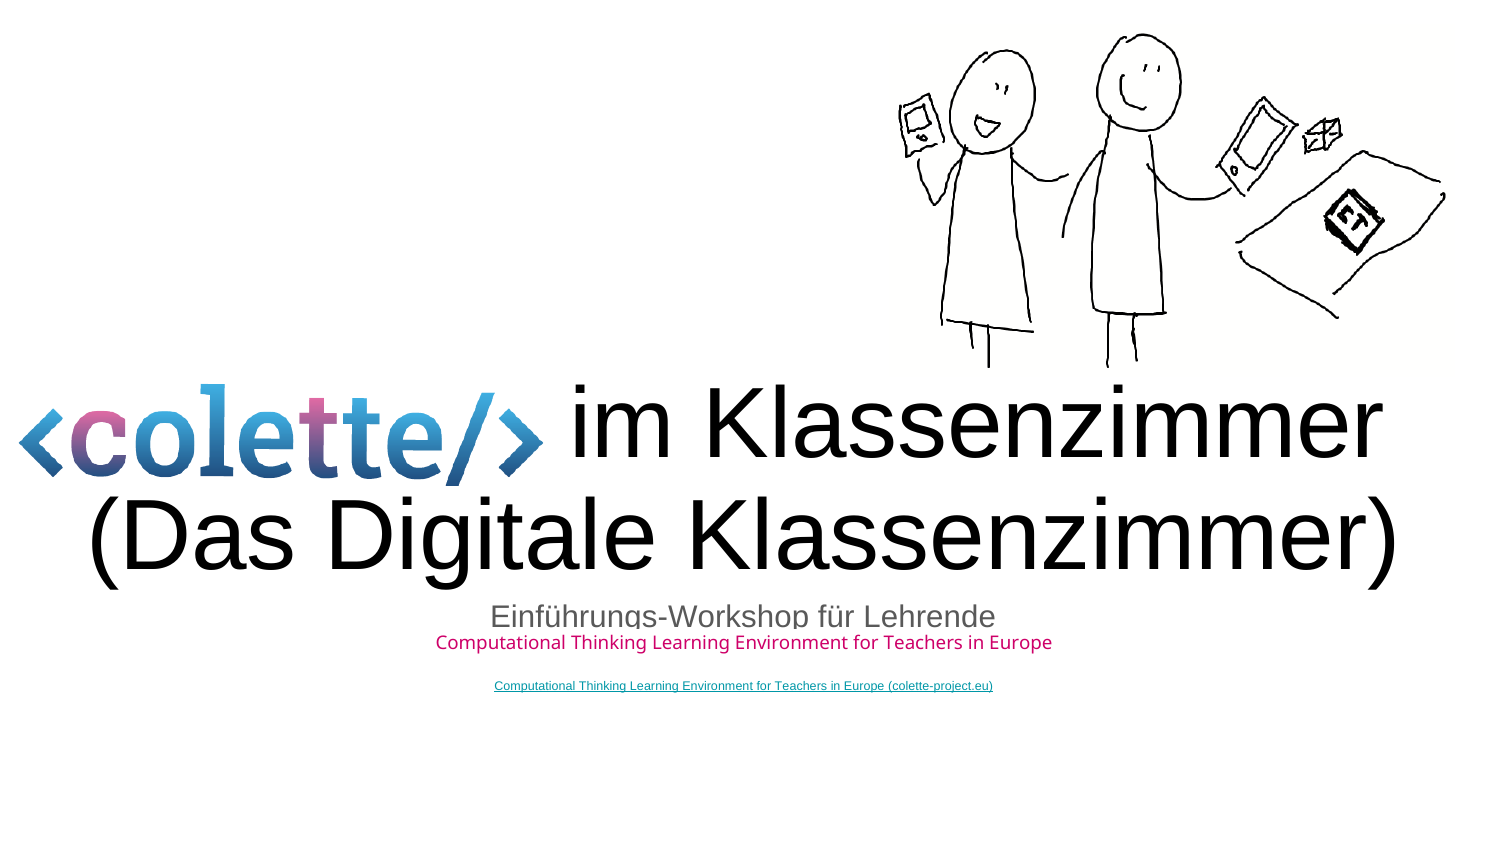

# <colette/> im Klassenzimmer (Das Digitale Klassenzimmer)
Einführungs-Workshop für Lehrende
Computational Thinking Learning Environment for Teachers in Europe
Computational Thinking Learning Environment for Teachers in Europe (colette-project.eu)